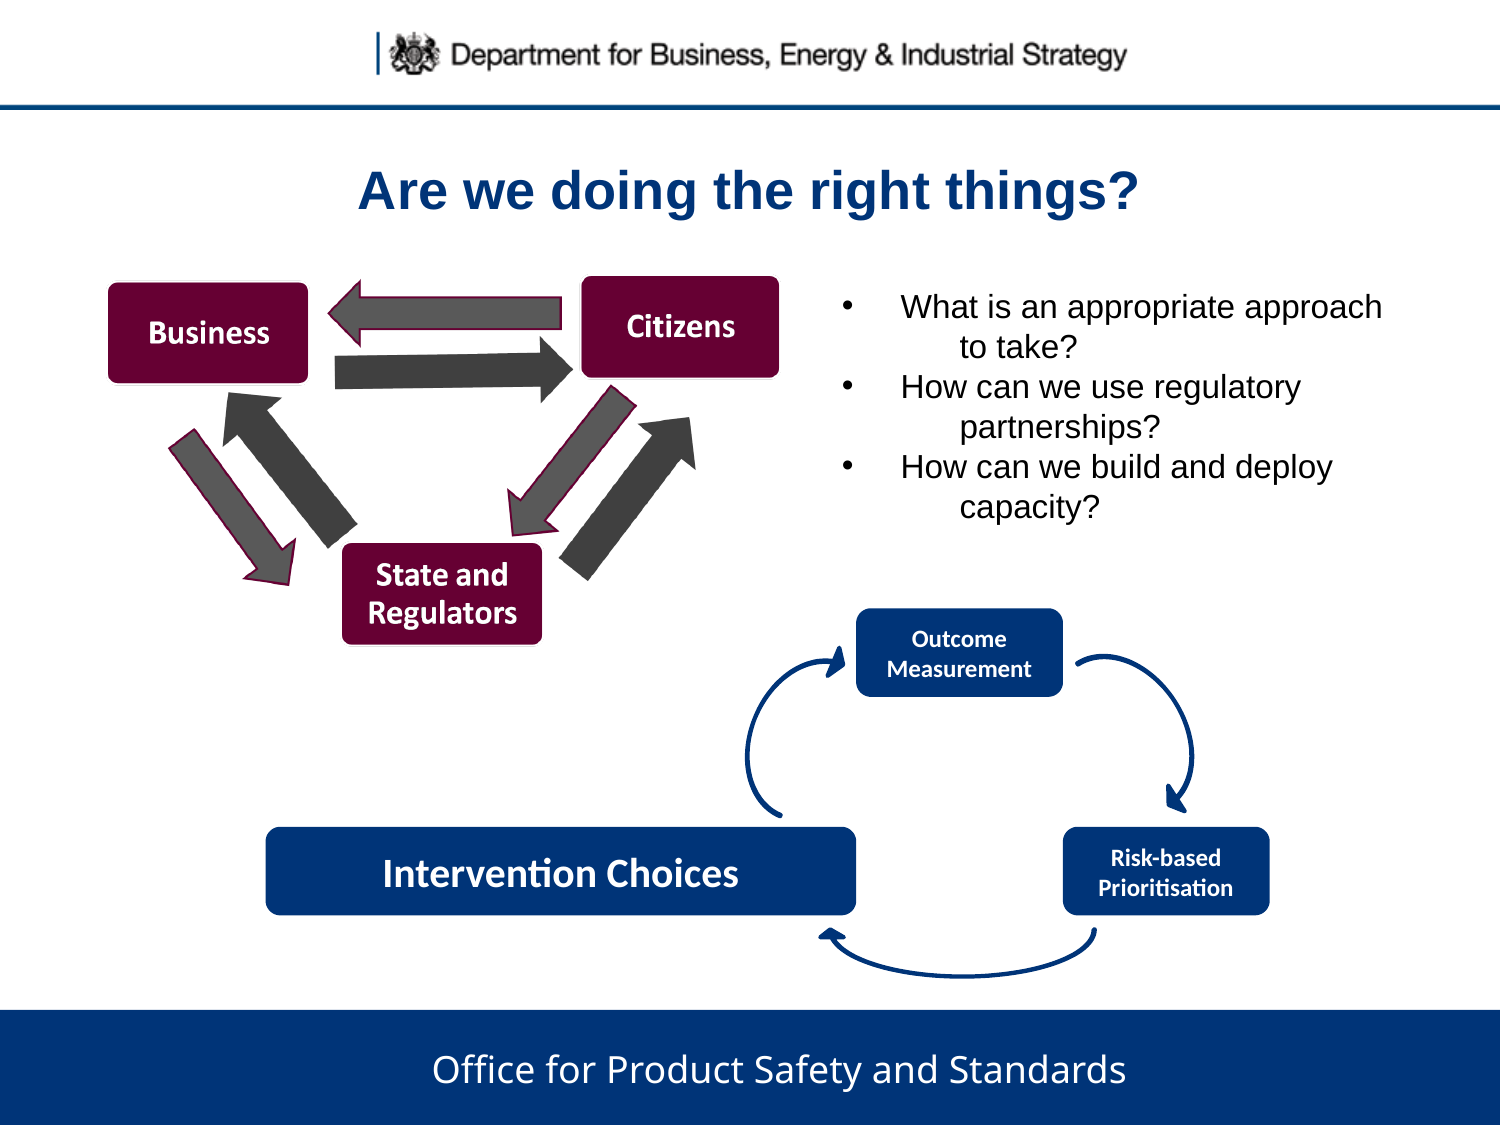

Are we doing the right things?
What is an appropriate approach to take?
How can we use regulatory partnerships?
How can we build and deploy capacity?
Outcome Measurement
Intervention Choices
Risk-based Prioritisation
Office for Product Safety and Standards